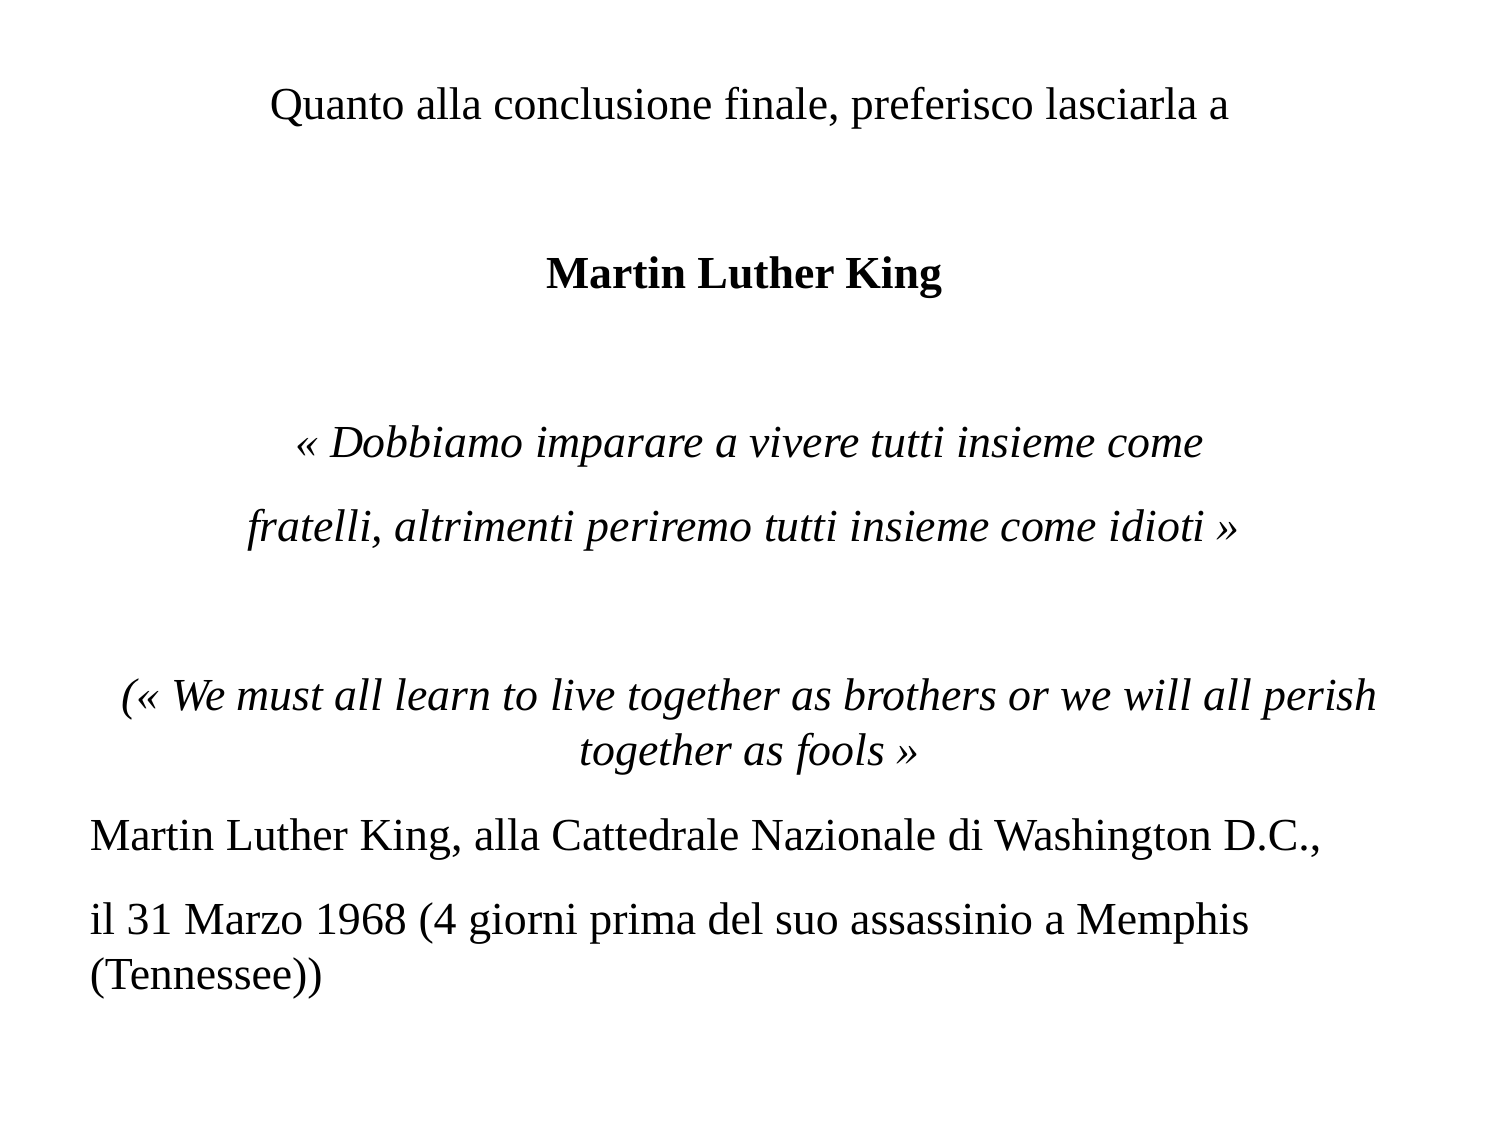

# Quanto alla conclusione finale, preferisco lasciarla a
Martin Luther King
« Dobbiamo imparare a vivere tutti insieme come
fratelli, altrimenti periremo tutti insieme come idioti »
(« We must all learn to live together as brothers or we will all perish together as fools »
Martin Luther King, alla Cattedrale Nazionale di Washington D.C.,
il 31 Marzo 1968 (4 giorni prima del suo assassinio a Memphis (Tennessee))